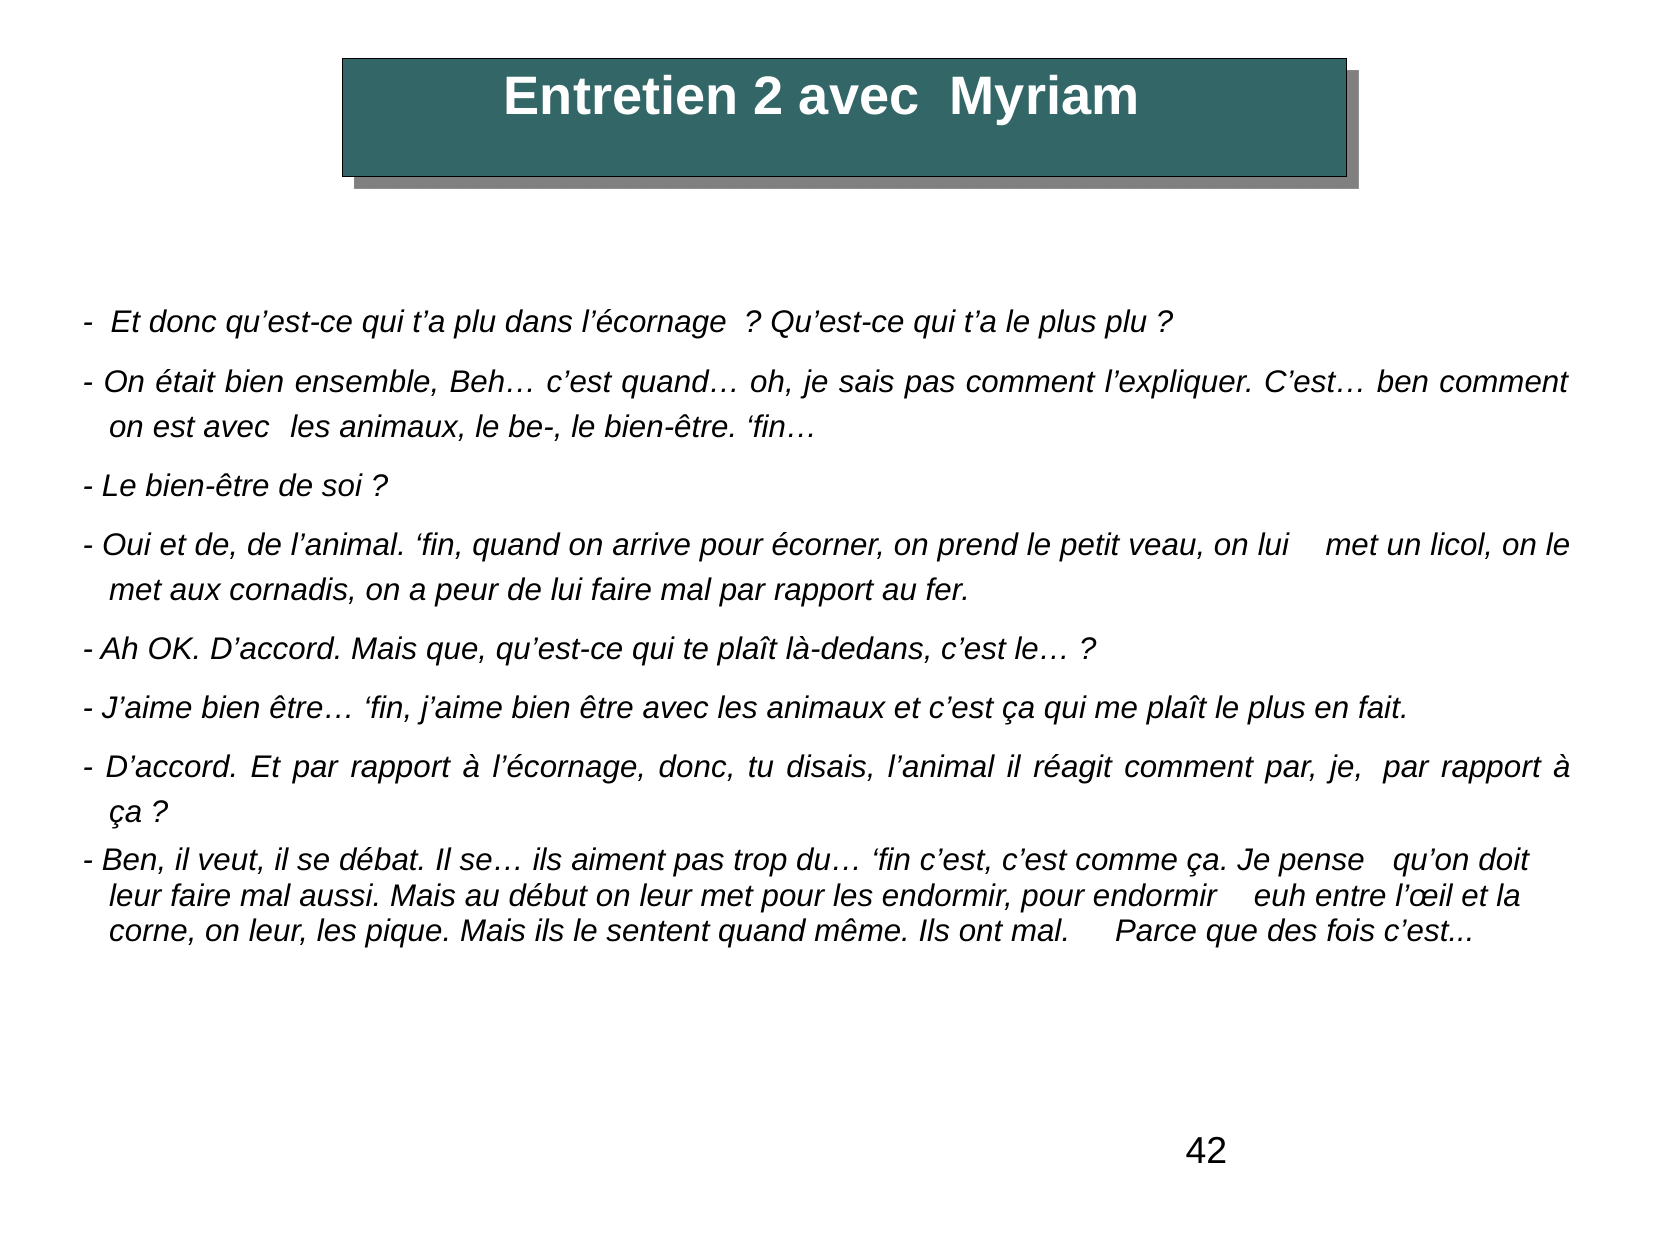

#
Entretien 2 avec Myriam
- Et donc qu’est-ce qui t’a plu dans l’écornage  ? Qu’est-ce qui t’a le plus plu ?
- On était bien ensemble, Beh… c’est quand… oh, je sais pas comment l’expliquer. C’est… ben comment on est avec 	les animaux, le be-, le bien-être. ‘fin…
- Le bien-être de soi ?
- Oui et de, de l’animal. ‘fin, quand on arrive pour écorner, on prend le petit veau, on lui 	met un licol, on le met aux cornadis, on a peur de lui faire mal par rapport au fer.
- Ah OK. D’accord. Mais que, qu’est-ce qui te plaît là-dedans, c’est le… ?
- J’aime bien être… ‘fin, j’aime bien être avec les animaux et c’est ça qui me plaît le plus en fait.
- D’accord. Et par rapport à l’écornage, donc, tu disais, l’animal il réagit comment par, je, 	par rapport à ça ?
- Ben, il veut, il se débat. Il se… ils aiment pas trop du… ‘fin c’est, c’est comme ça. Je pense 	qu’on doit leur faire mal aussi. Mais au début on leur met pour les endormir, pour endormir 	euh entre l’œil et la corne, on leur, les pique. Mais ils le sentent quand même. Ils ont mal. 	Parce que des fois c’est...
42